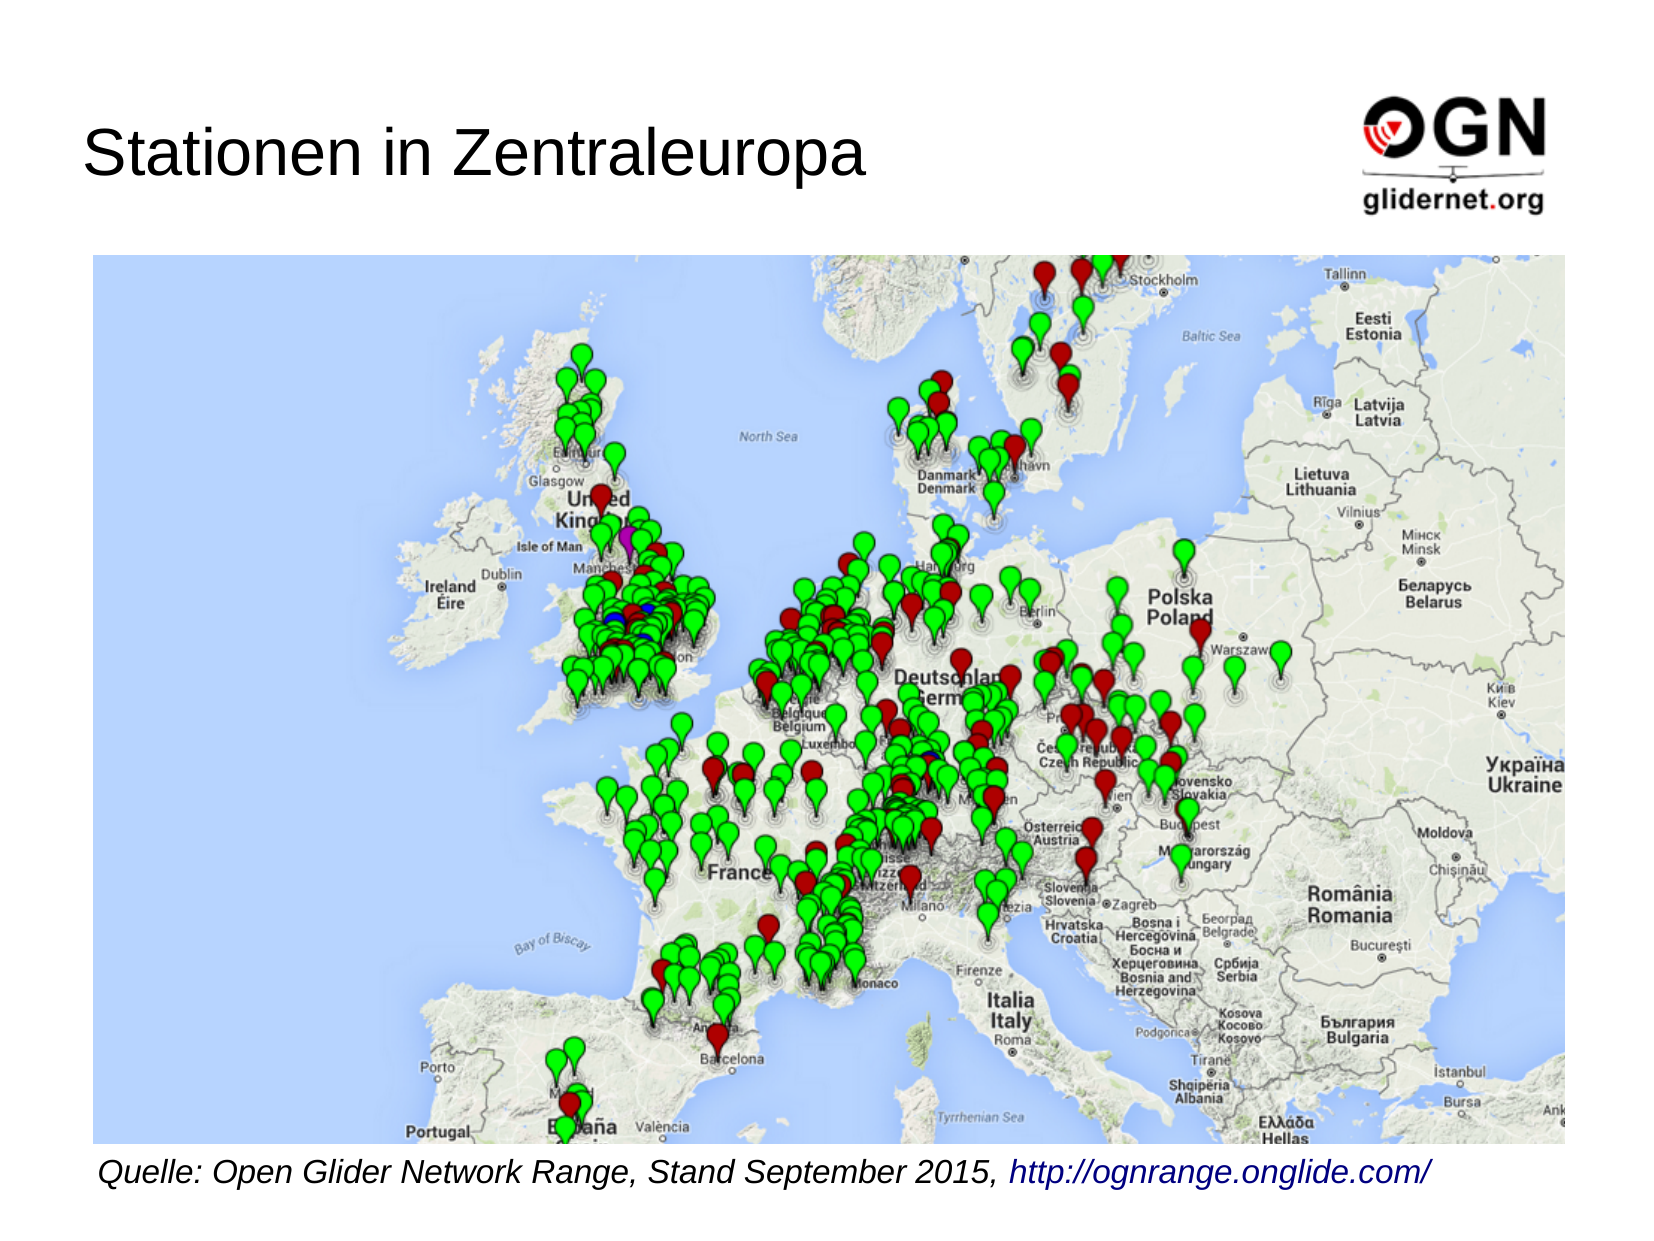

# Stationen in Zentraleuropa
Quelle: Open Glider Network Range, Stand September 2015, http://ognrange.onglide.com/